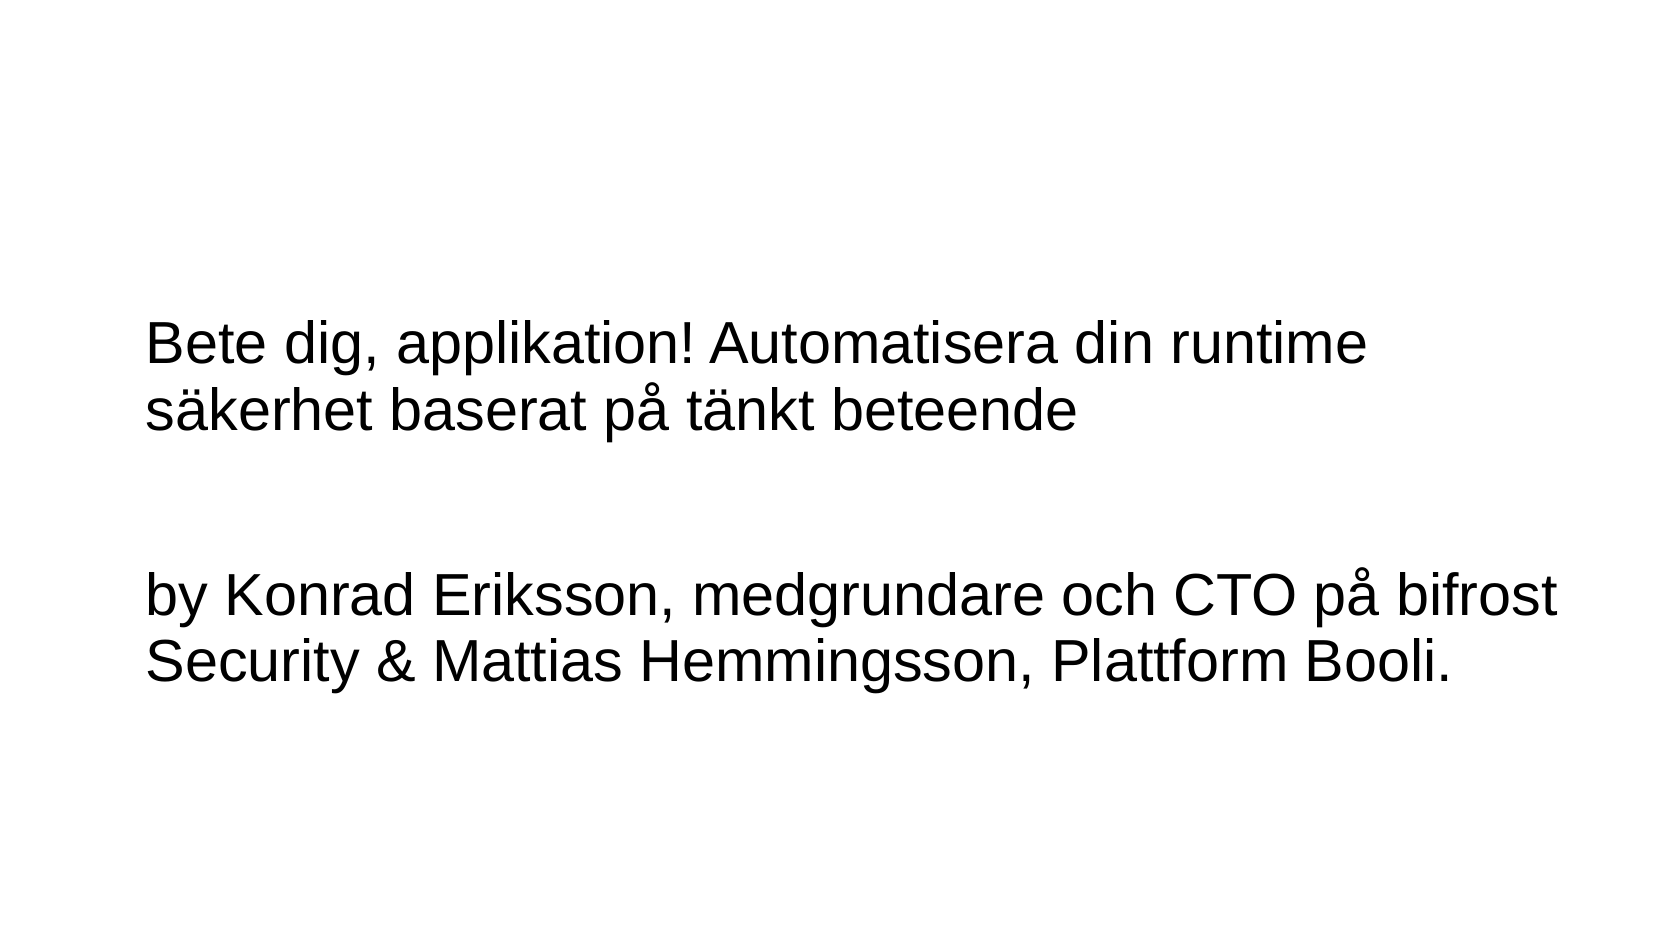

#
Bete dig, applikation! Automatisera din runtime säkerhet baserat på tänkt beteende
by Konrad Eriksson, medgrundare och CTO på bifrost Security & Mattias Hemmingsson, Plattform Booli.